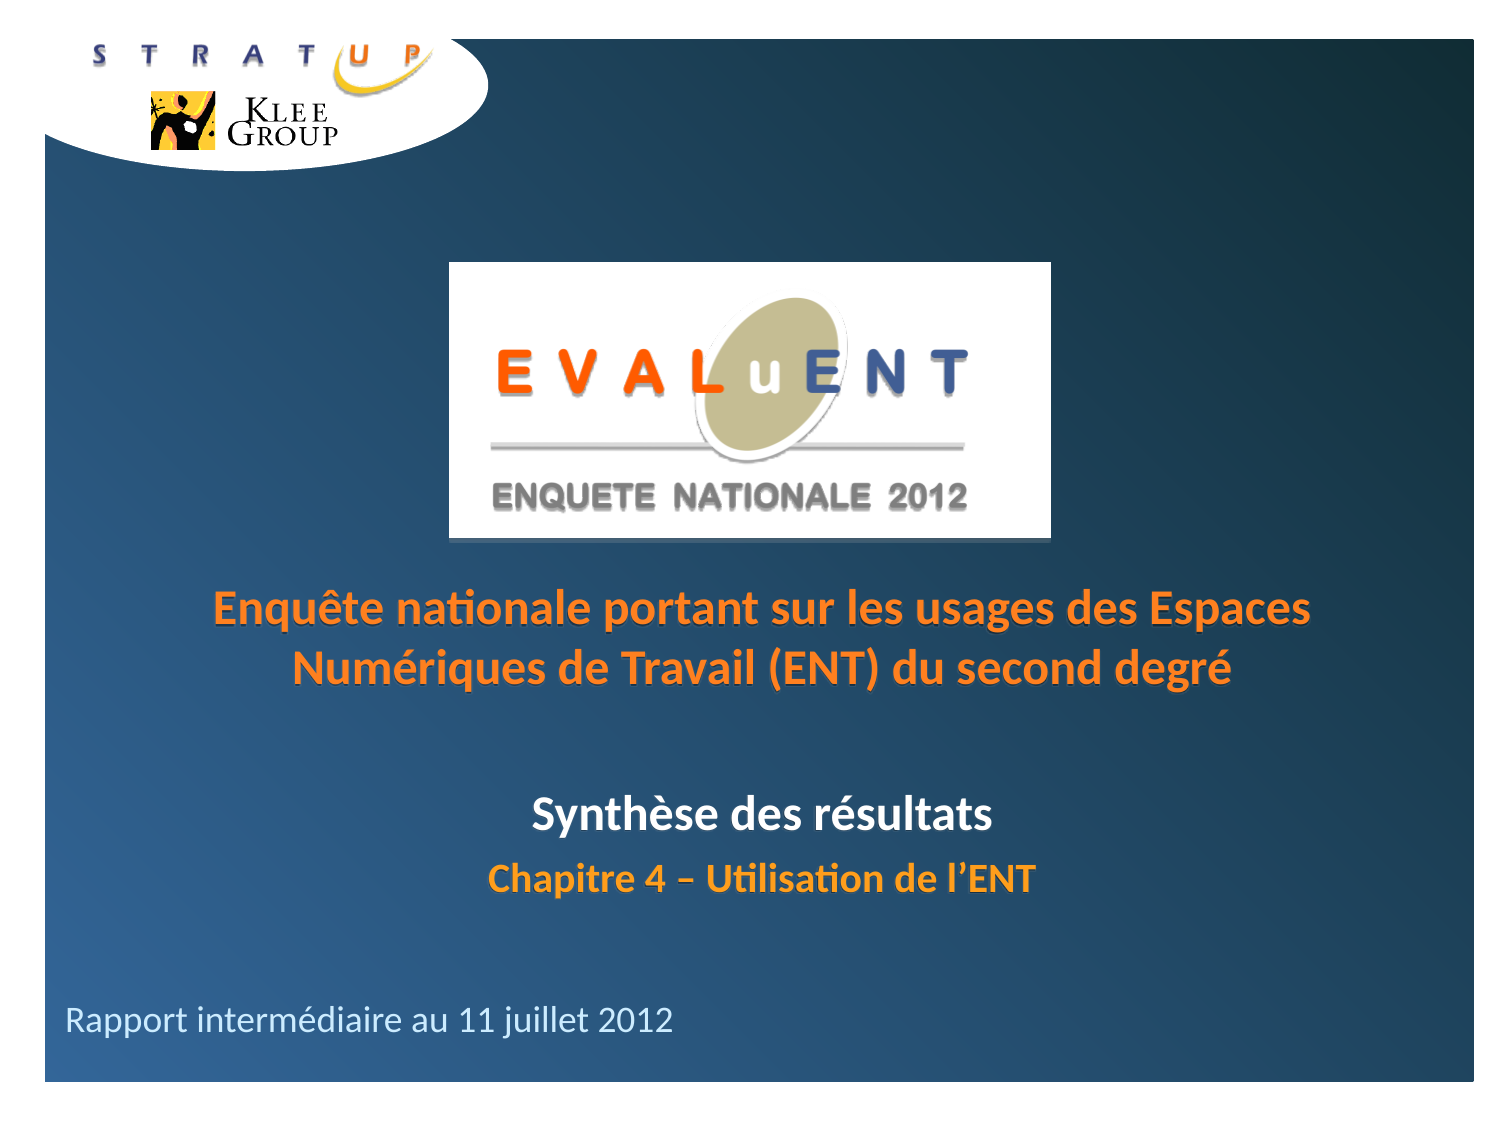

# Enquête nationale portant sur les usages des Espaces Numériques de Travail (ENT) du second degré
Synthèse des résultats
Chapitre 4 – Utilisation de l’ENT
Rapport intermédiaire au 11 juillet 2012